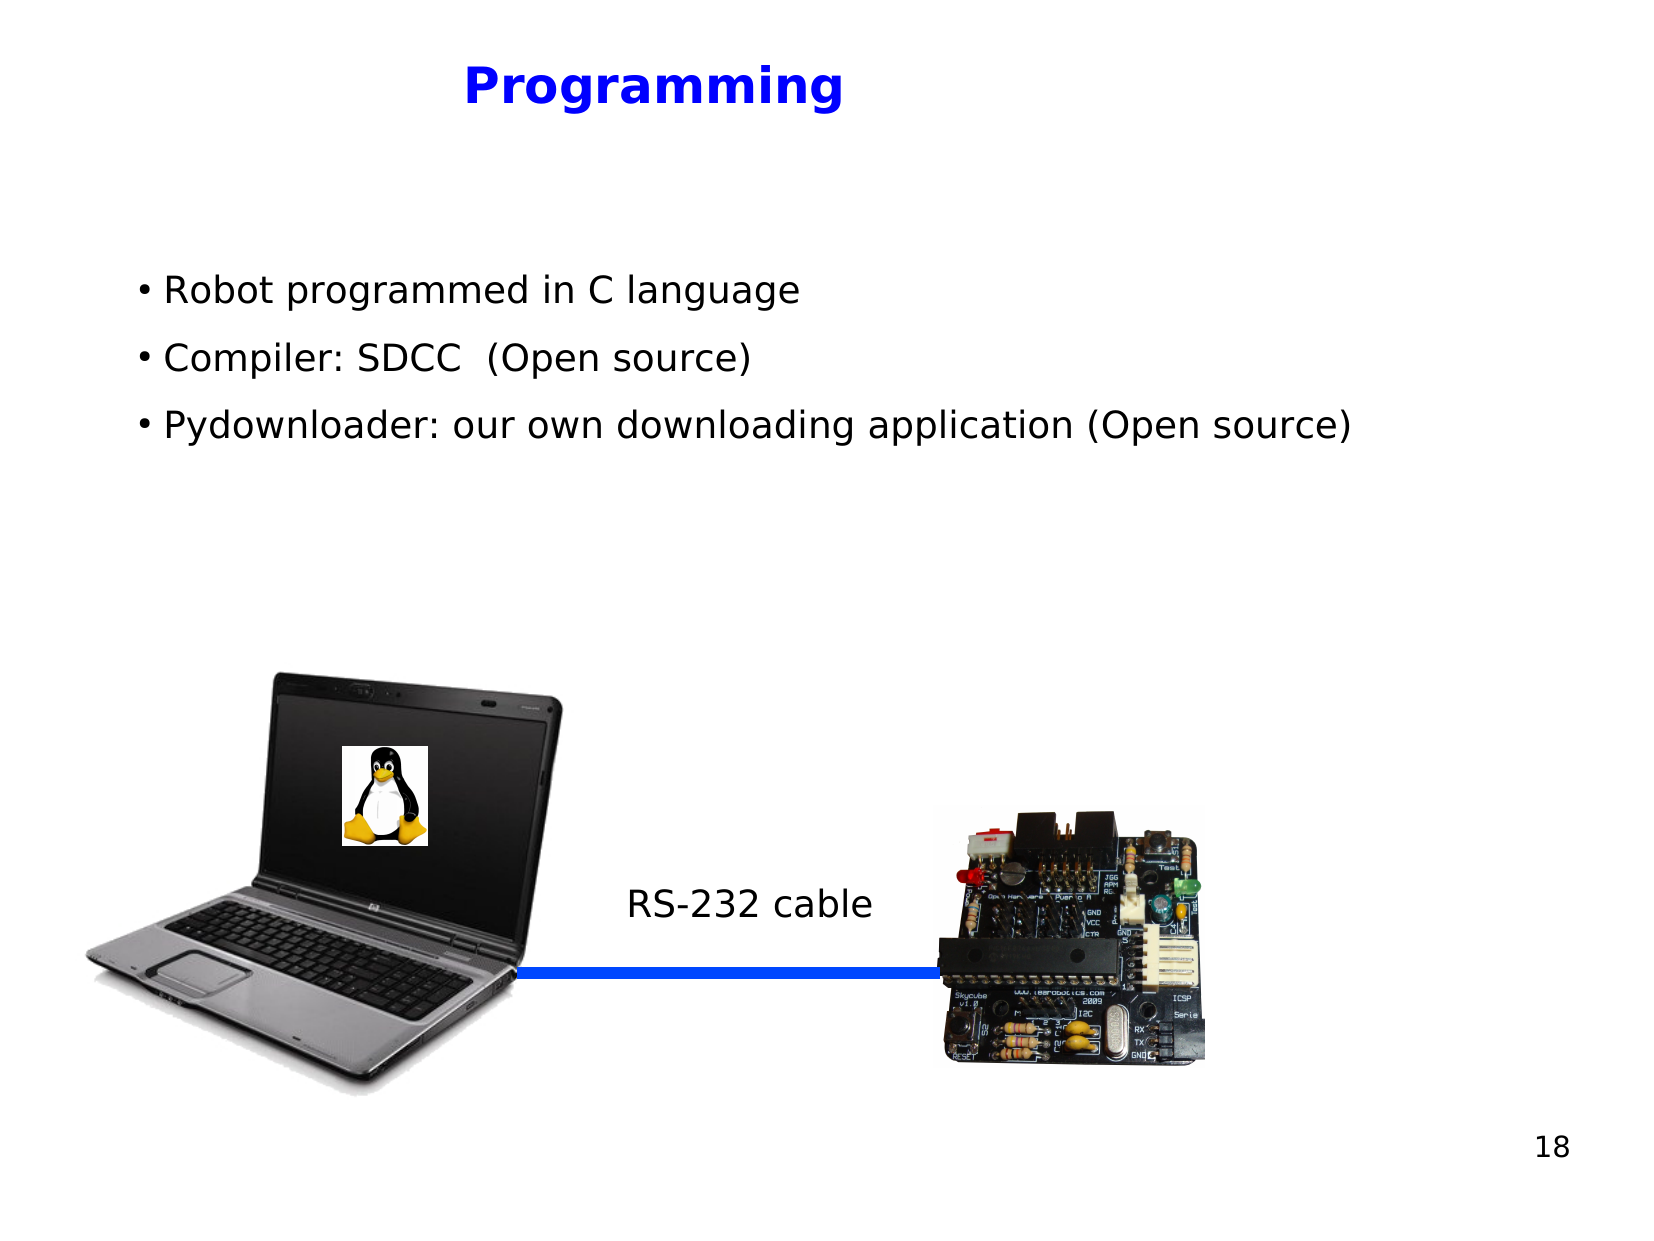

Programming
 Robot programmed in C language
 Compiler: SDCC (Open source)
 Pydownloader: our own downloading application (Open source)
RS-232 cable
18